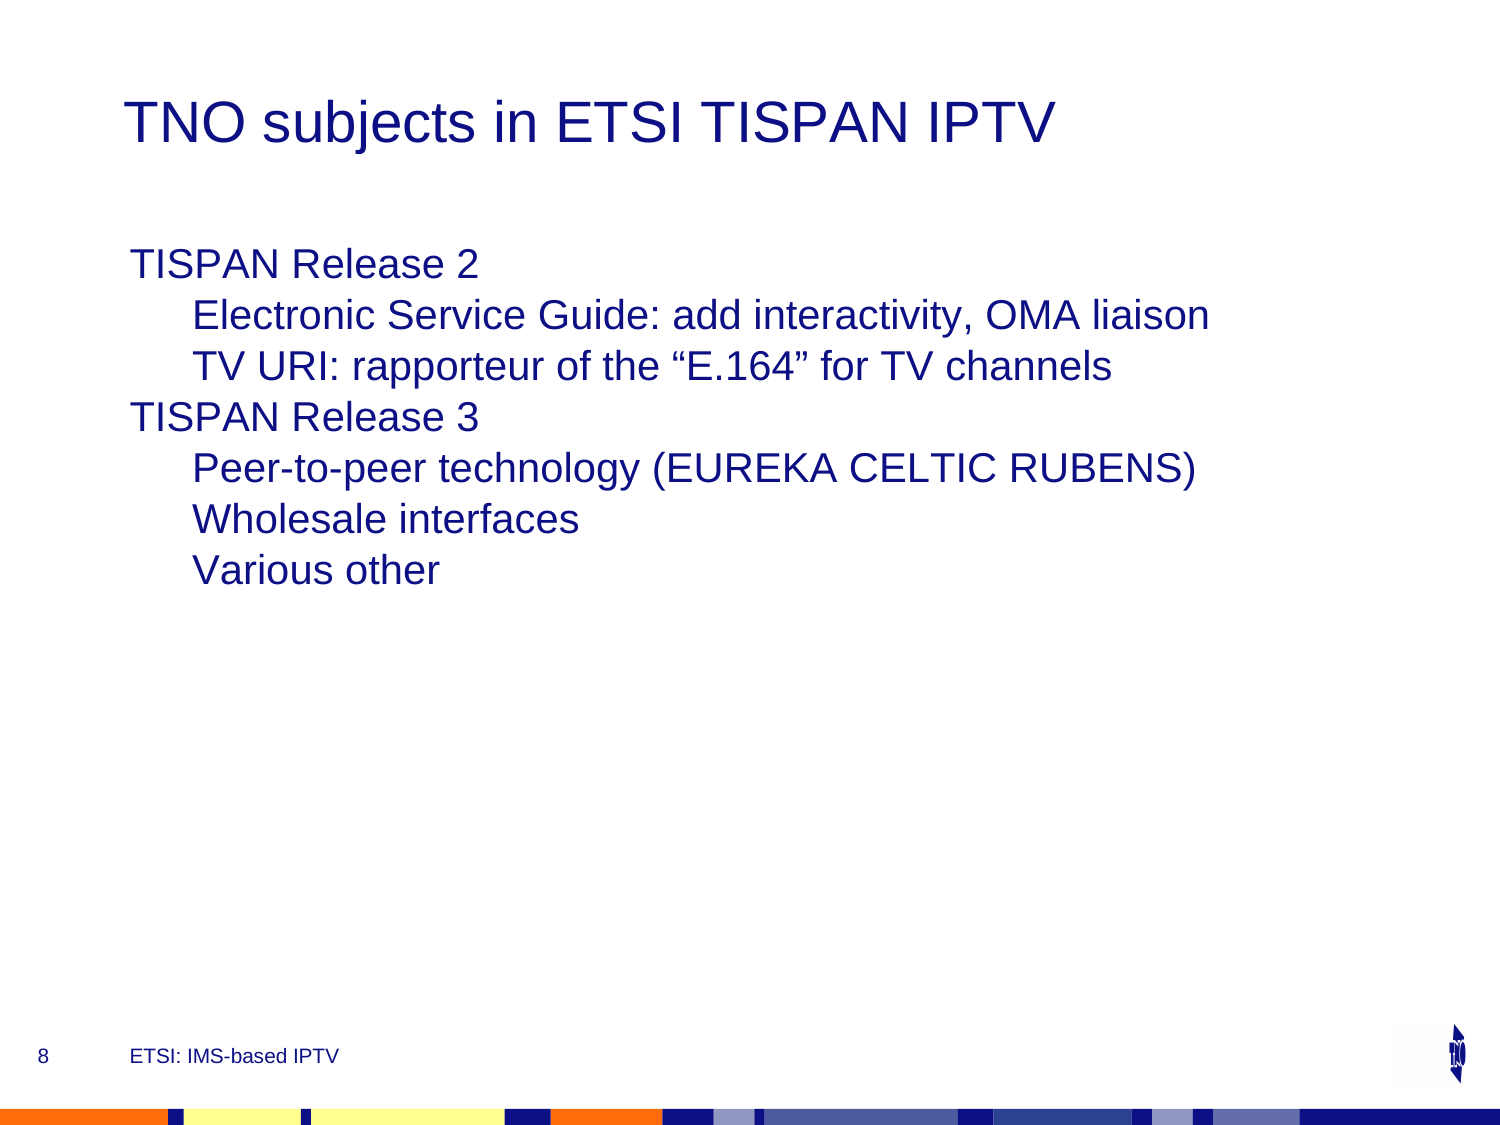

# TNO subjects in ETSI TISPAN IPTV
TISPAN Release 2
Electronic Service Guide: add interactivity, OMA liaison
TV URI: rapporteur of the “E.164” for TV channels
TISPAN Release 3
Peer-to-peer technology (EUREKA CELTIC RUBENS)
Wholesale interfaces
Various other
8
ETSI: IMS-based IPTV